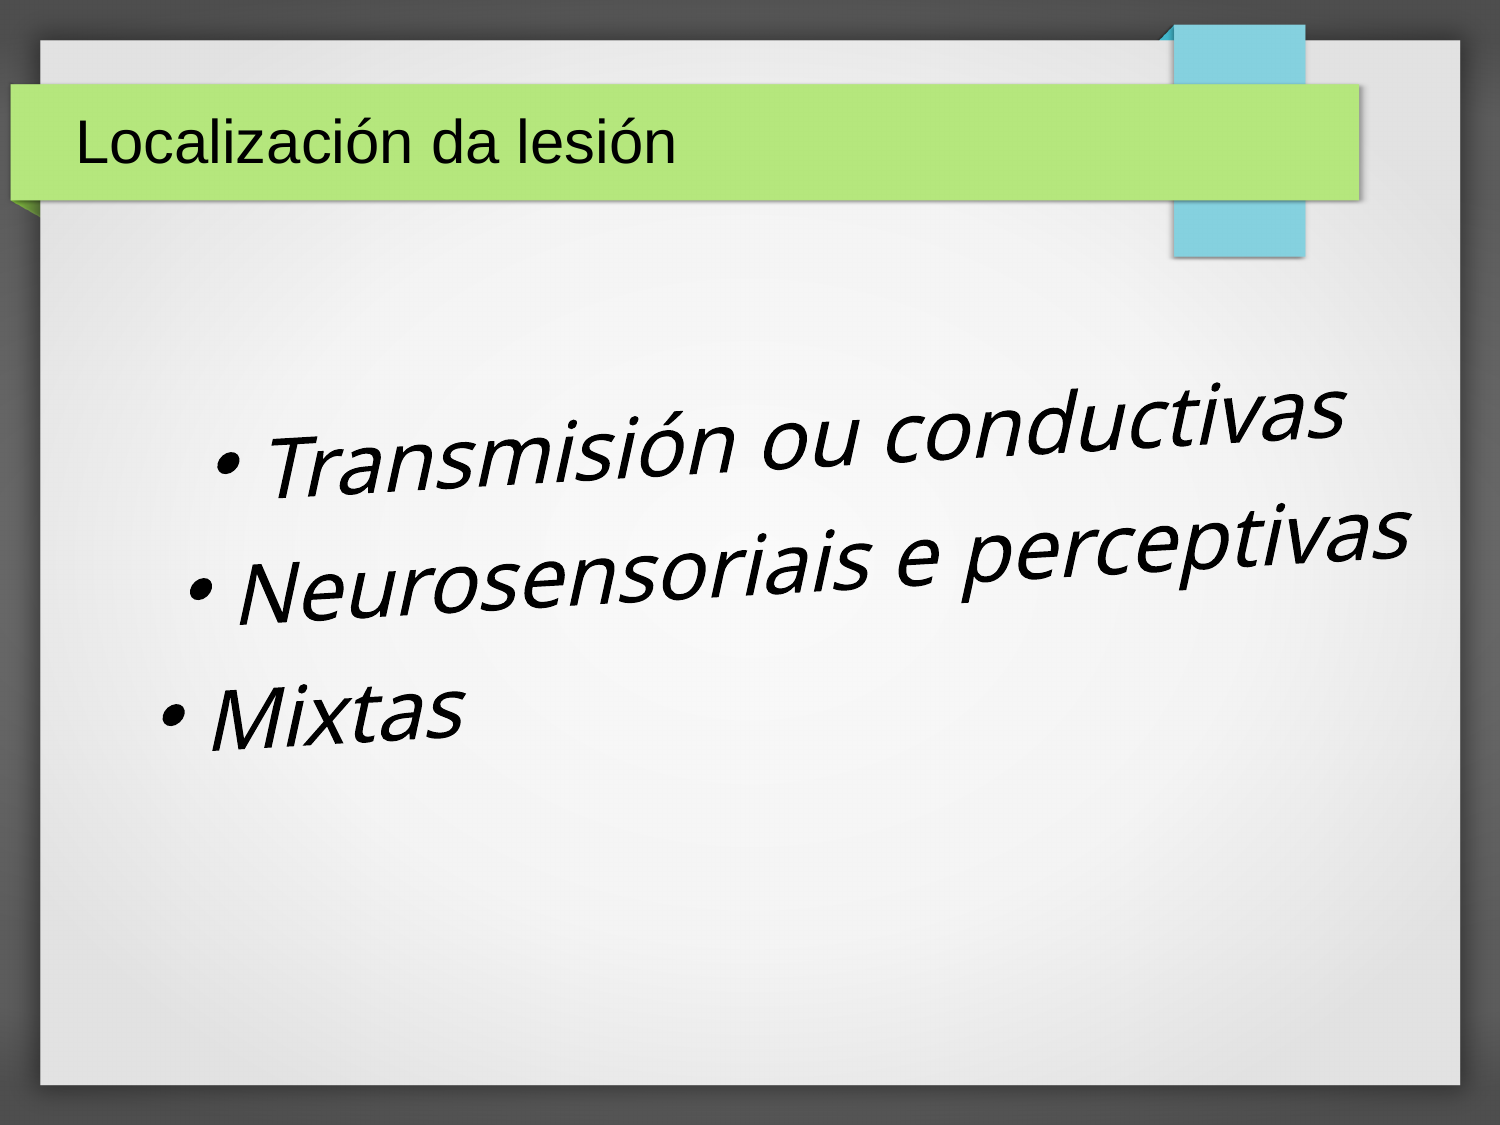

Localización da lesión
Transmisión ou conductivas
Neurosensoriais e perceptivas
Mixtas